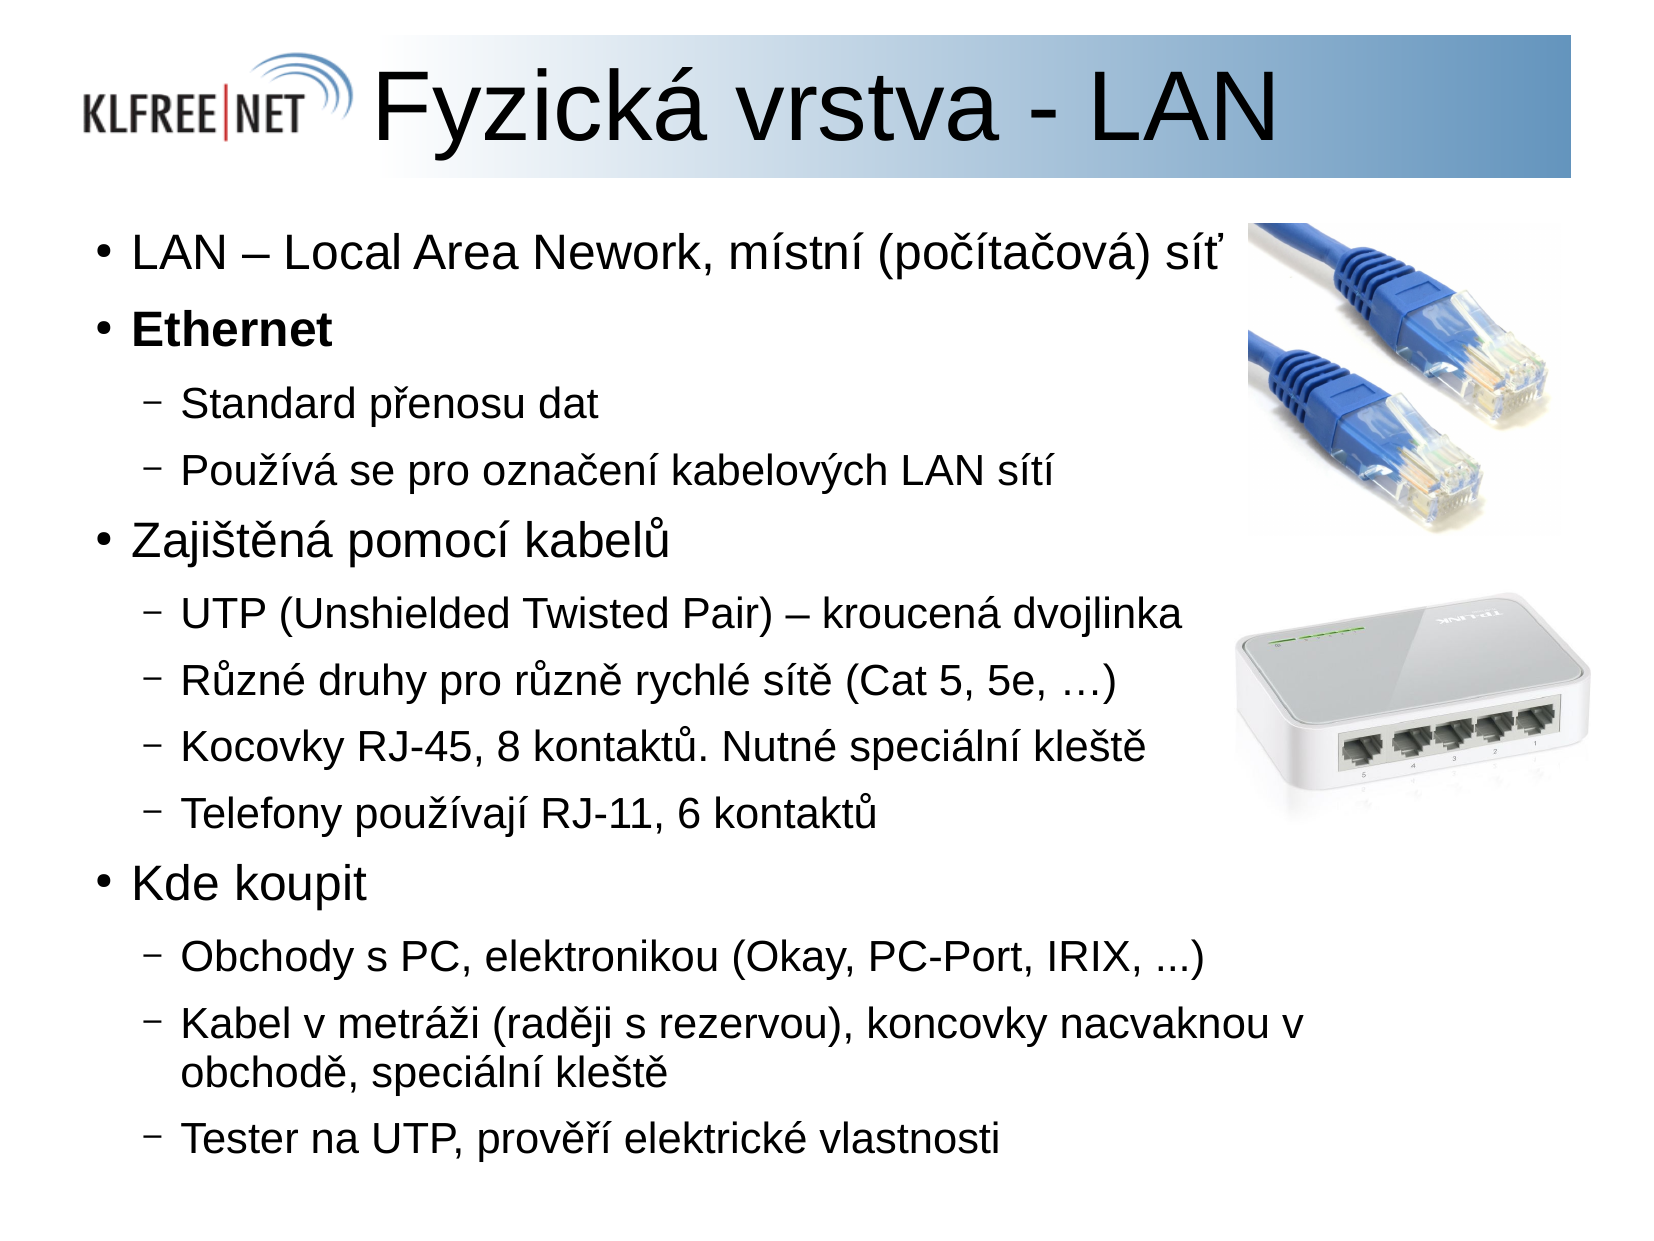

# Fyzická vrstva - LAN
LAN – Local Area Nework, místní (počítačová) síť
Ethernet
Standard přenosu dat
Používá se pro označení kabelových LAN sítí
Zajištěná pomocí kabelů
UTP (Unshielded Twisted Pair) – kroucená dvojlinka
Různé druhy pro různě rychlé sítě (Cat 5, 5e, …)
Kocovky RJ-45, 8 kontaktů. Nutné speciální kleště
Telefony používají RJ-11, 6 kontaktů
Kde koupit
Obchody s PC, elektronikou (Okay, PC-Port, IRIX, ...)
Kabel v metráži (raději s rezervou), koncovky nacvaknou v obchodě, speciální kleště
Tester na UTP, prověří elektrické vlastnosti